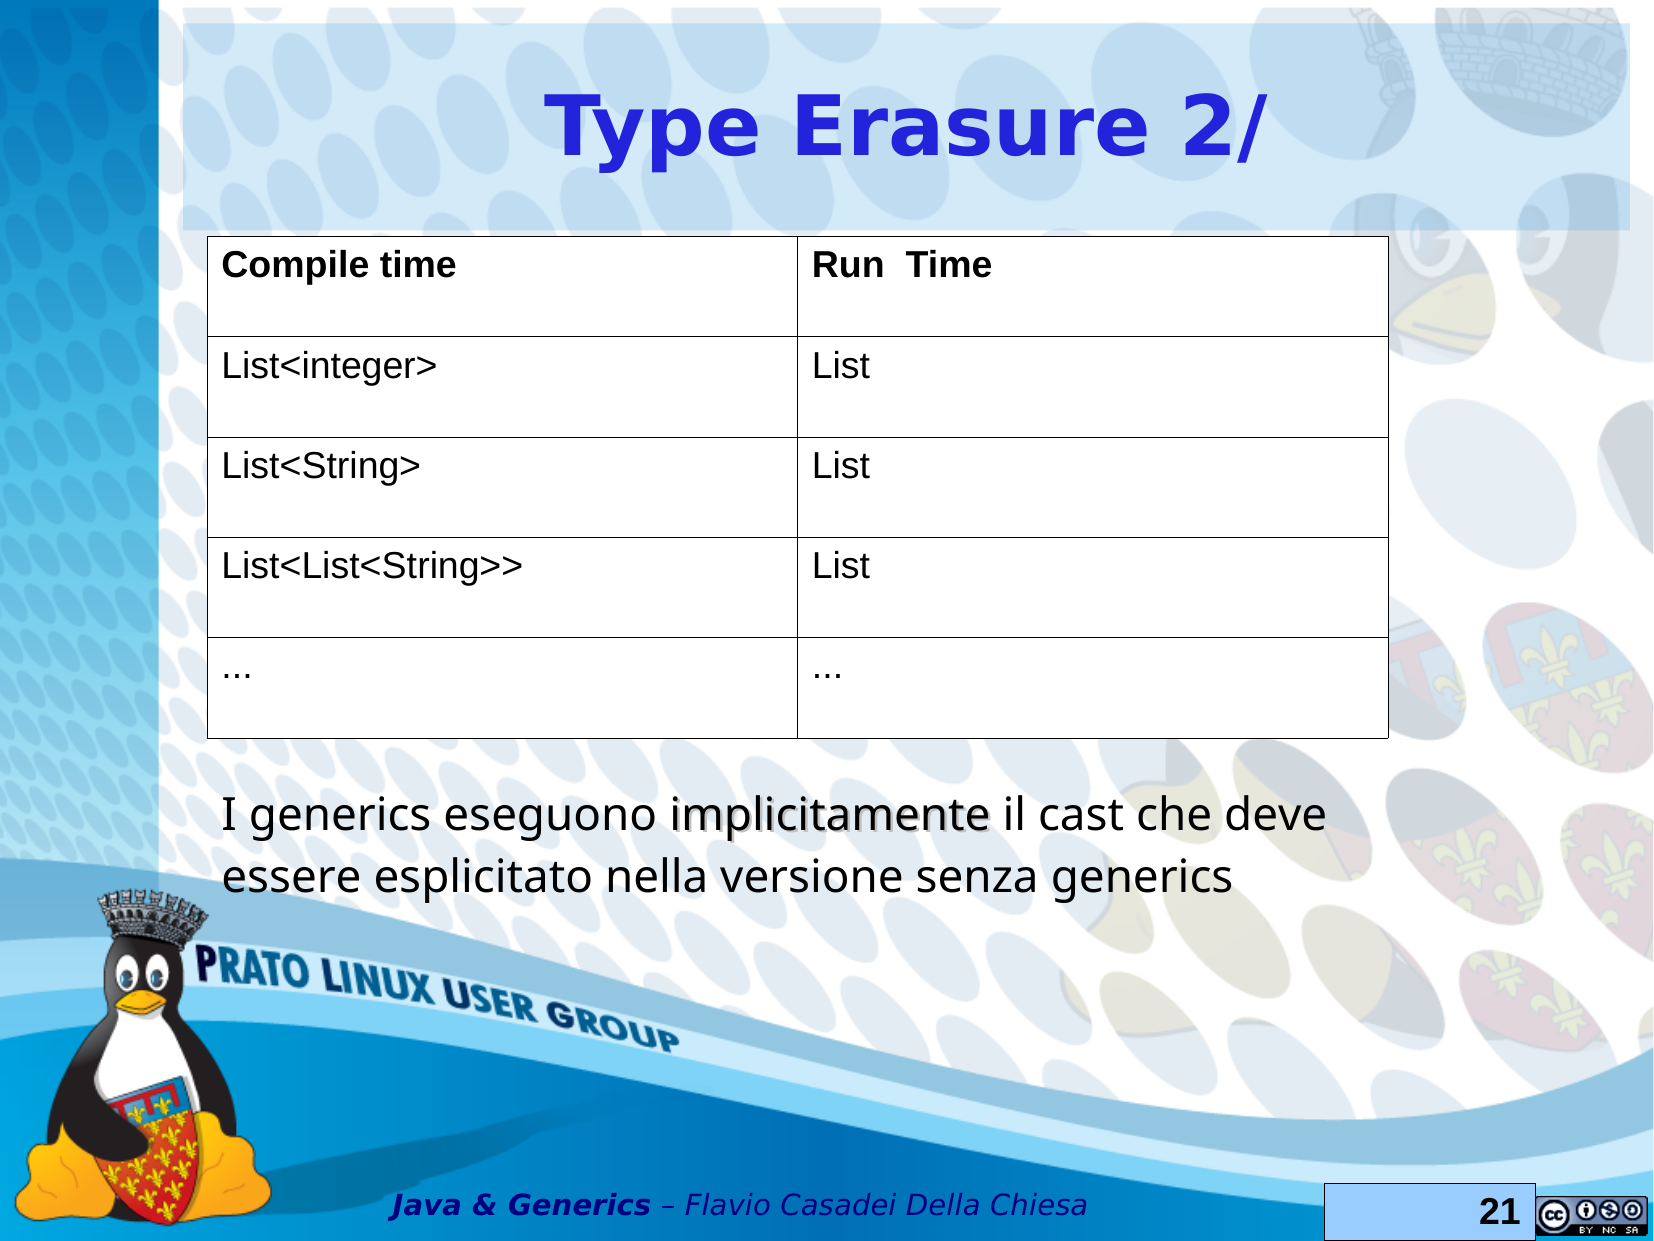

# Type Erasure 2/
| Compile time | Run Time |
| --- | --- |
| List<integer> | List |
| List<String> | List |
| List<List<String>> | List |
| ... | ... |
I generics eseguono implicitamente il cast che deve essere esplicitato nella versione senza generics